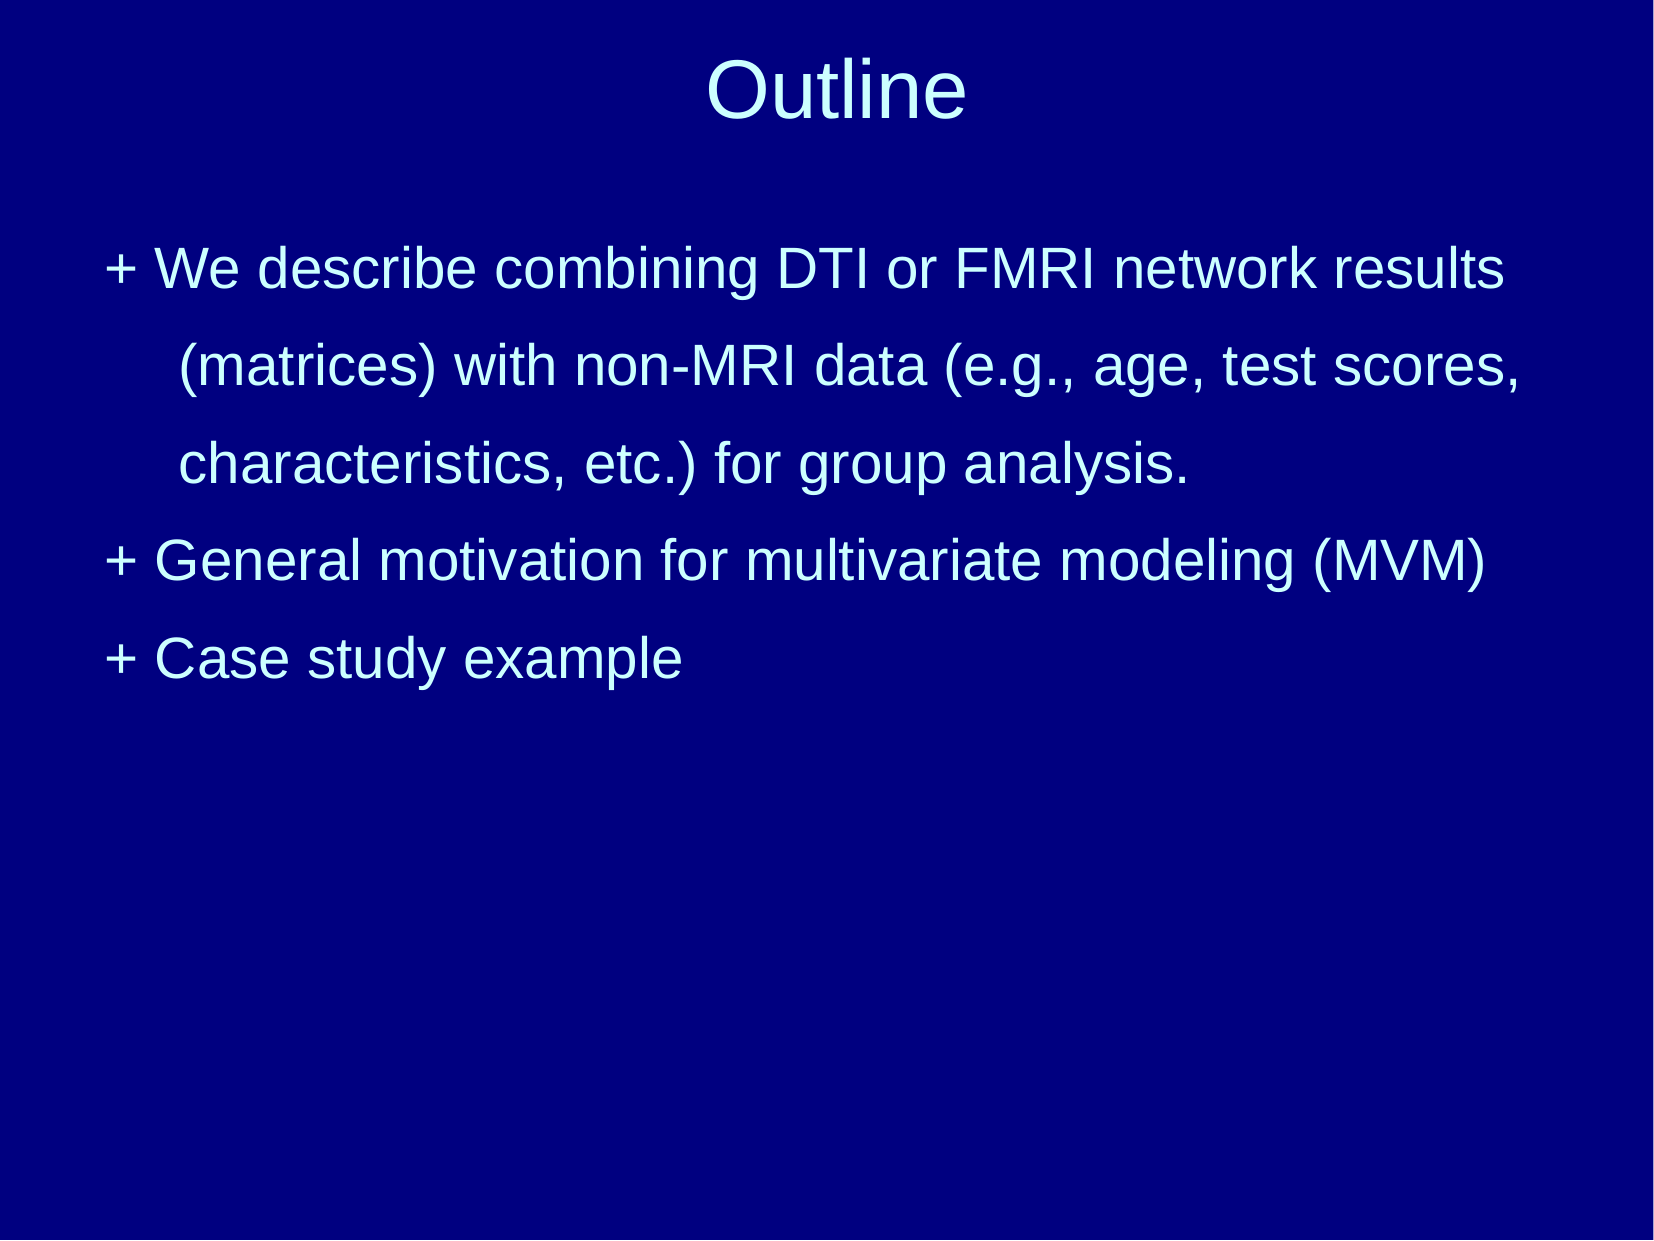

# Outline
+ We describe combining DTI or FMRI network results
	(matrices) with non-MRI data (e.g., age, test scores,
	characteristics, etc.) for group analysis.
+ General motivation for multivariate modeling (MVM)
+ Case study example